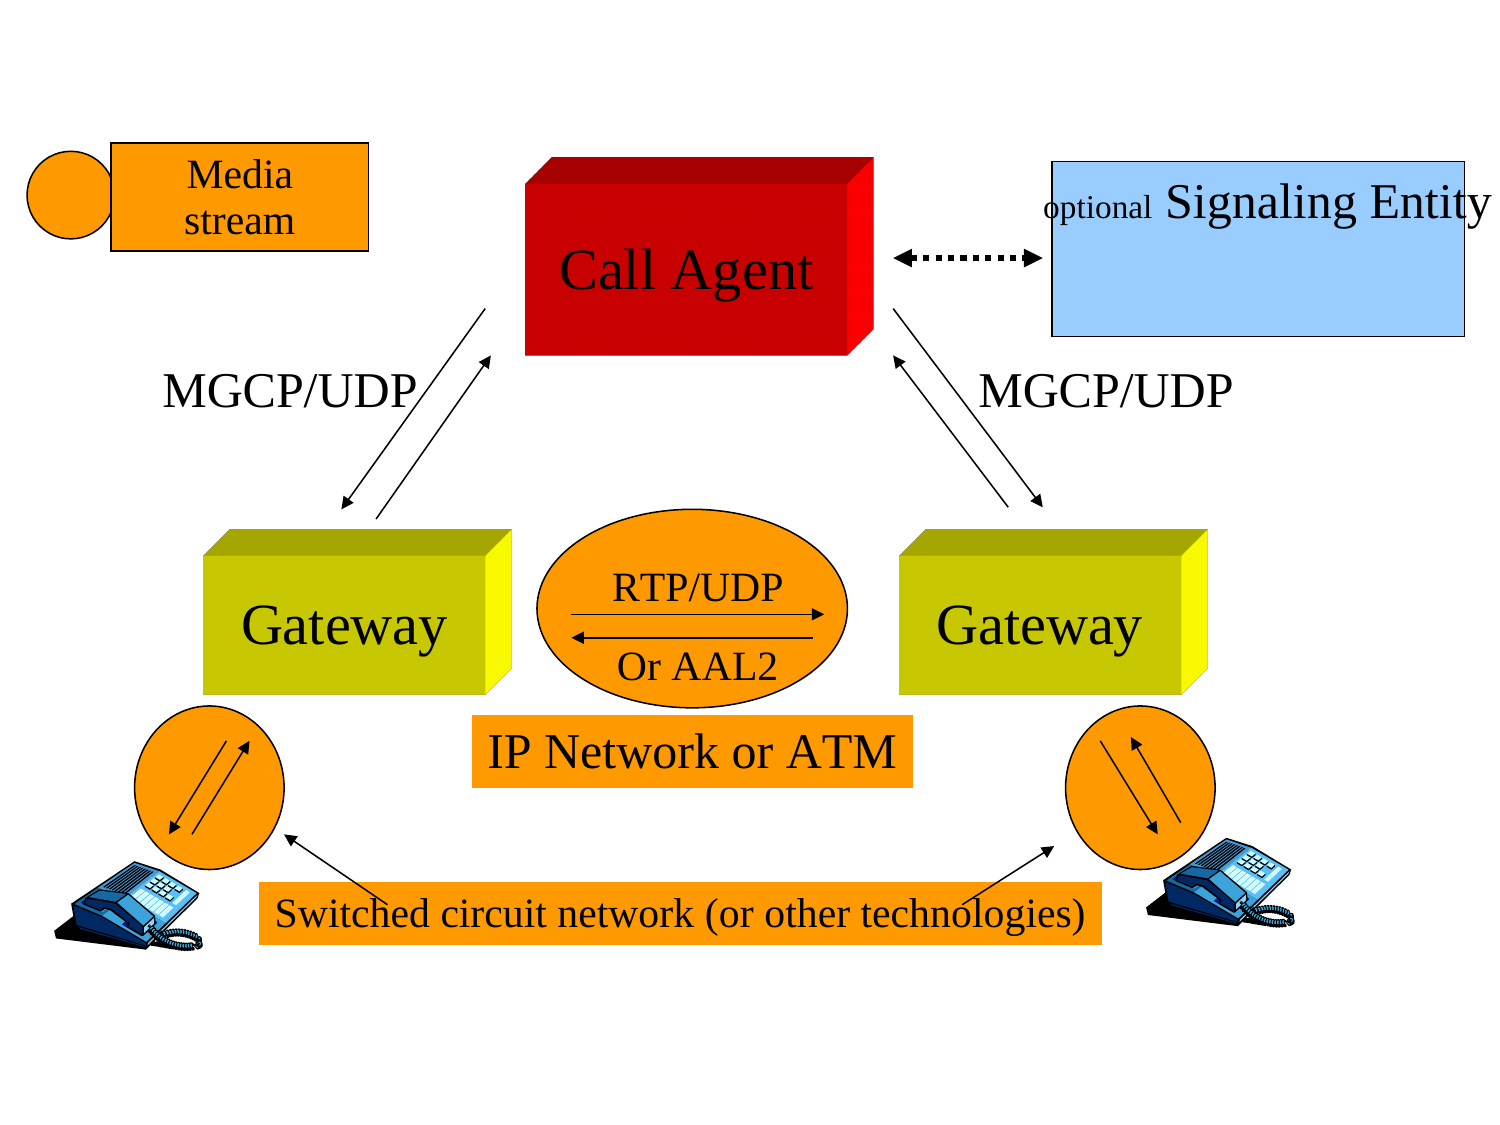

Media stream
optional Signaling Entity
Call Agent
MGCP/UDP
MGCP/UDP
Gateway
RTP/UDP
Gateway
Or AAL2
IP Network or ATM
Switched circuit network (or other technologies)